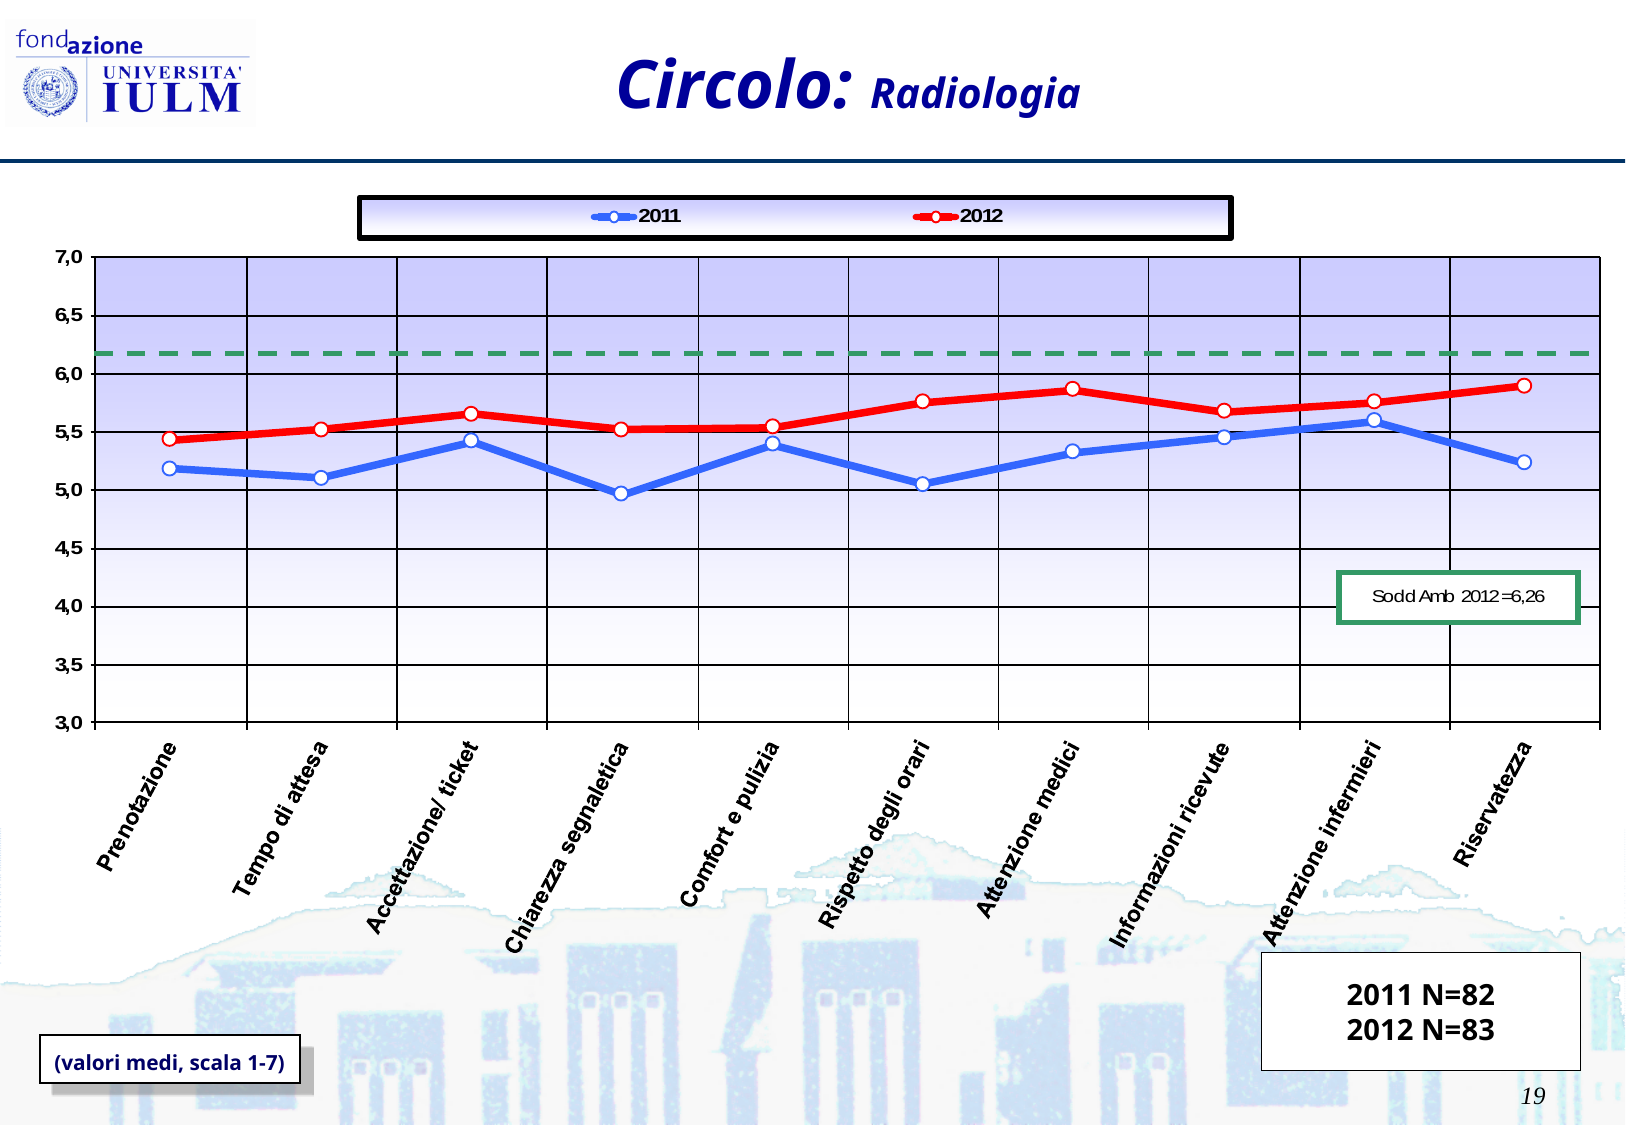

Circolo: Radiologia
2011 N=82
2012 N=83
(valori medi, scala 1-7)